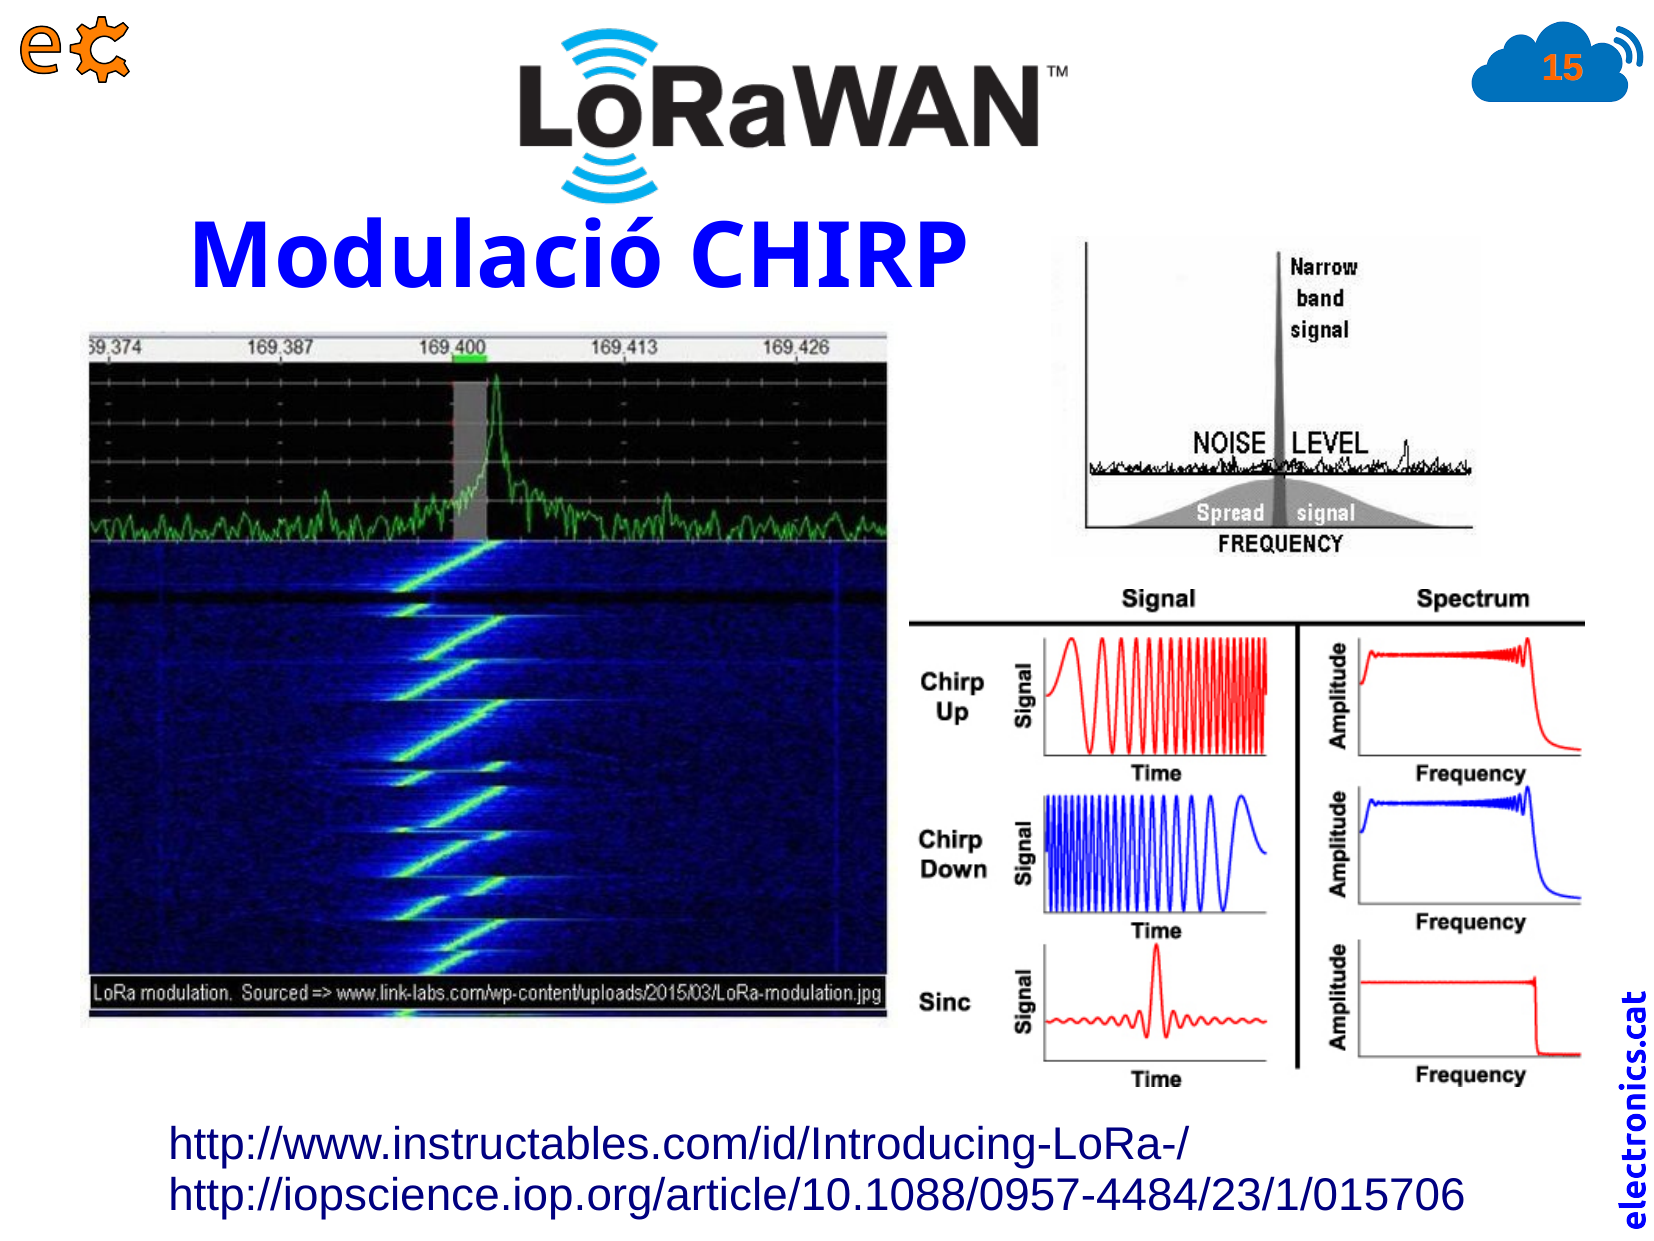

# Introducció Què és?
Modulació CHIRP
http://www.instructables.com/id/Introducing-LoRa-/
http://iopscience.iop.org/article/10.1088/0957-4484/23/1/015706